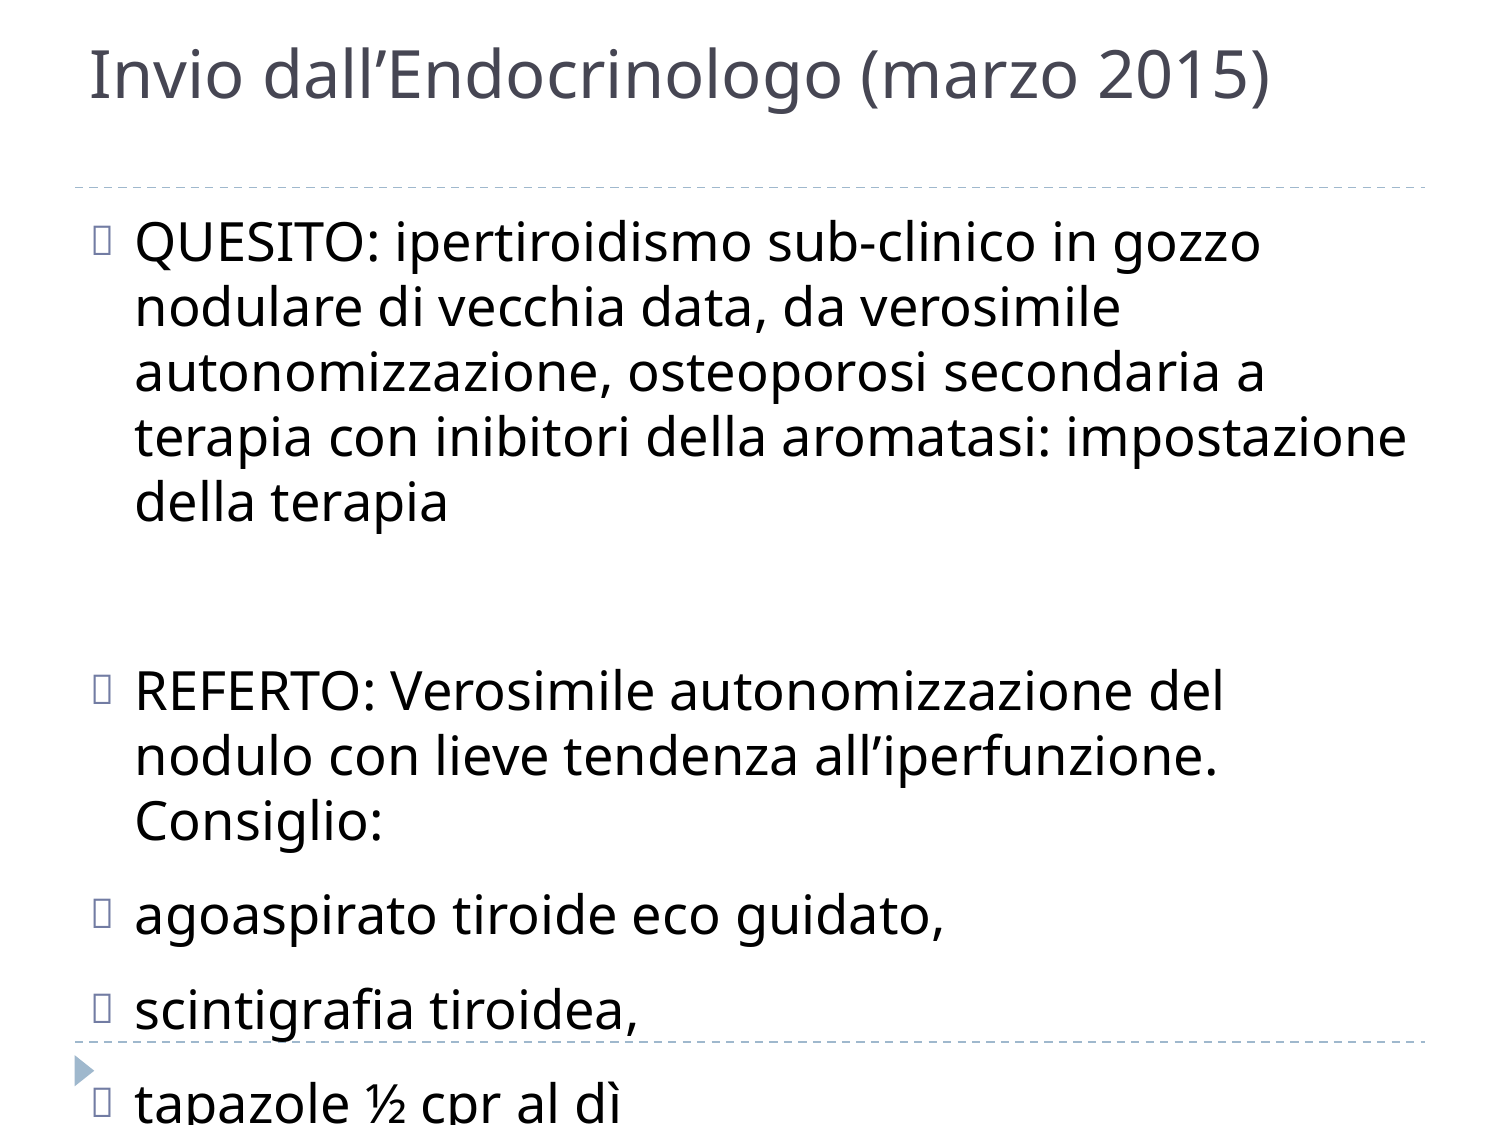

# Invio dall’Endocrinologo (marzo 2015)
QUESITO: ipertiroidismo sub-clinico in gozzo nodulare di vecchia data, da verosimile autonomizzazione, osteoporosi secondaria a terapia con inibitori della aromatasi: impostazione della terapia
REFERTO: Verosimile autonomizzazione del nodulo con lieve tendenza all’iperfunzione. Consiglio:
agoaspirato tiroide eco guidato,
scintigrafia tiroidea,
tapazole ½ cpr al dì
emocromo e GOT+GPT dopo 7 gg di terapia
TSH R a 3-4 mesi dall’inizio della terapia.